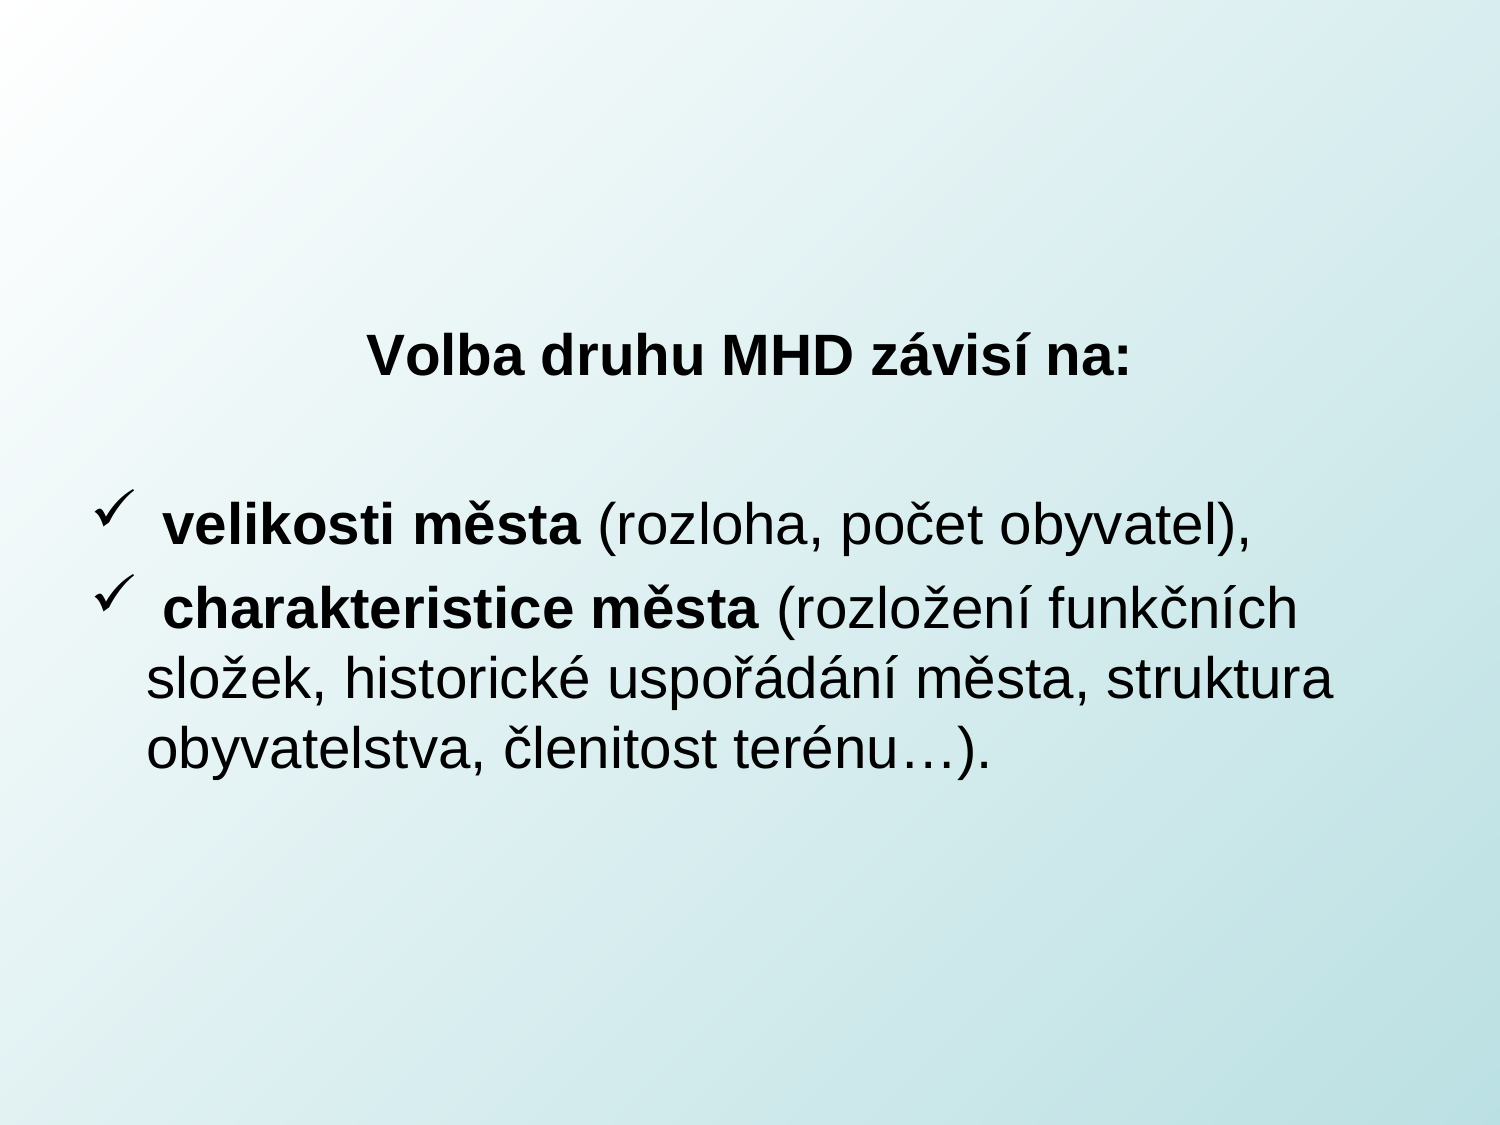

# Volba druhu MHD závisí na:
 velikosti města (rozloha, počet obyvatel),
 charakteristice města (rozložení funkčních složek, historické uspořádání města, struktura obyvatelstva, členitost terénu…).